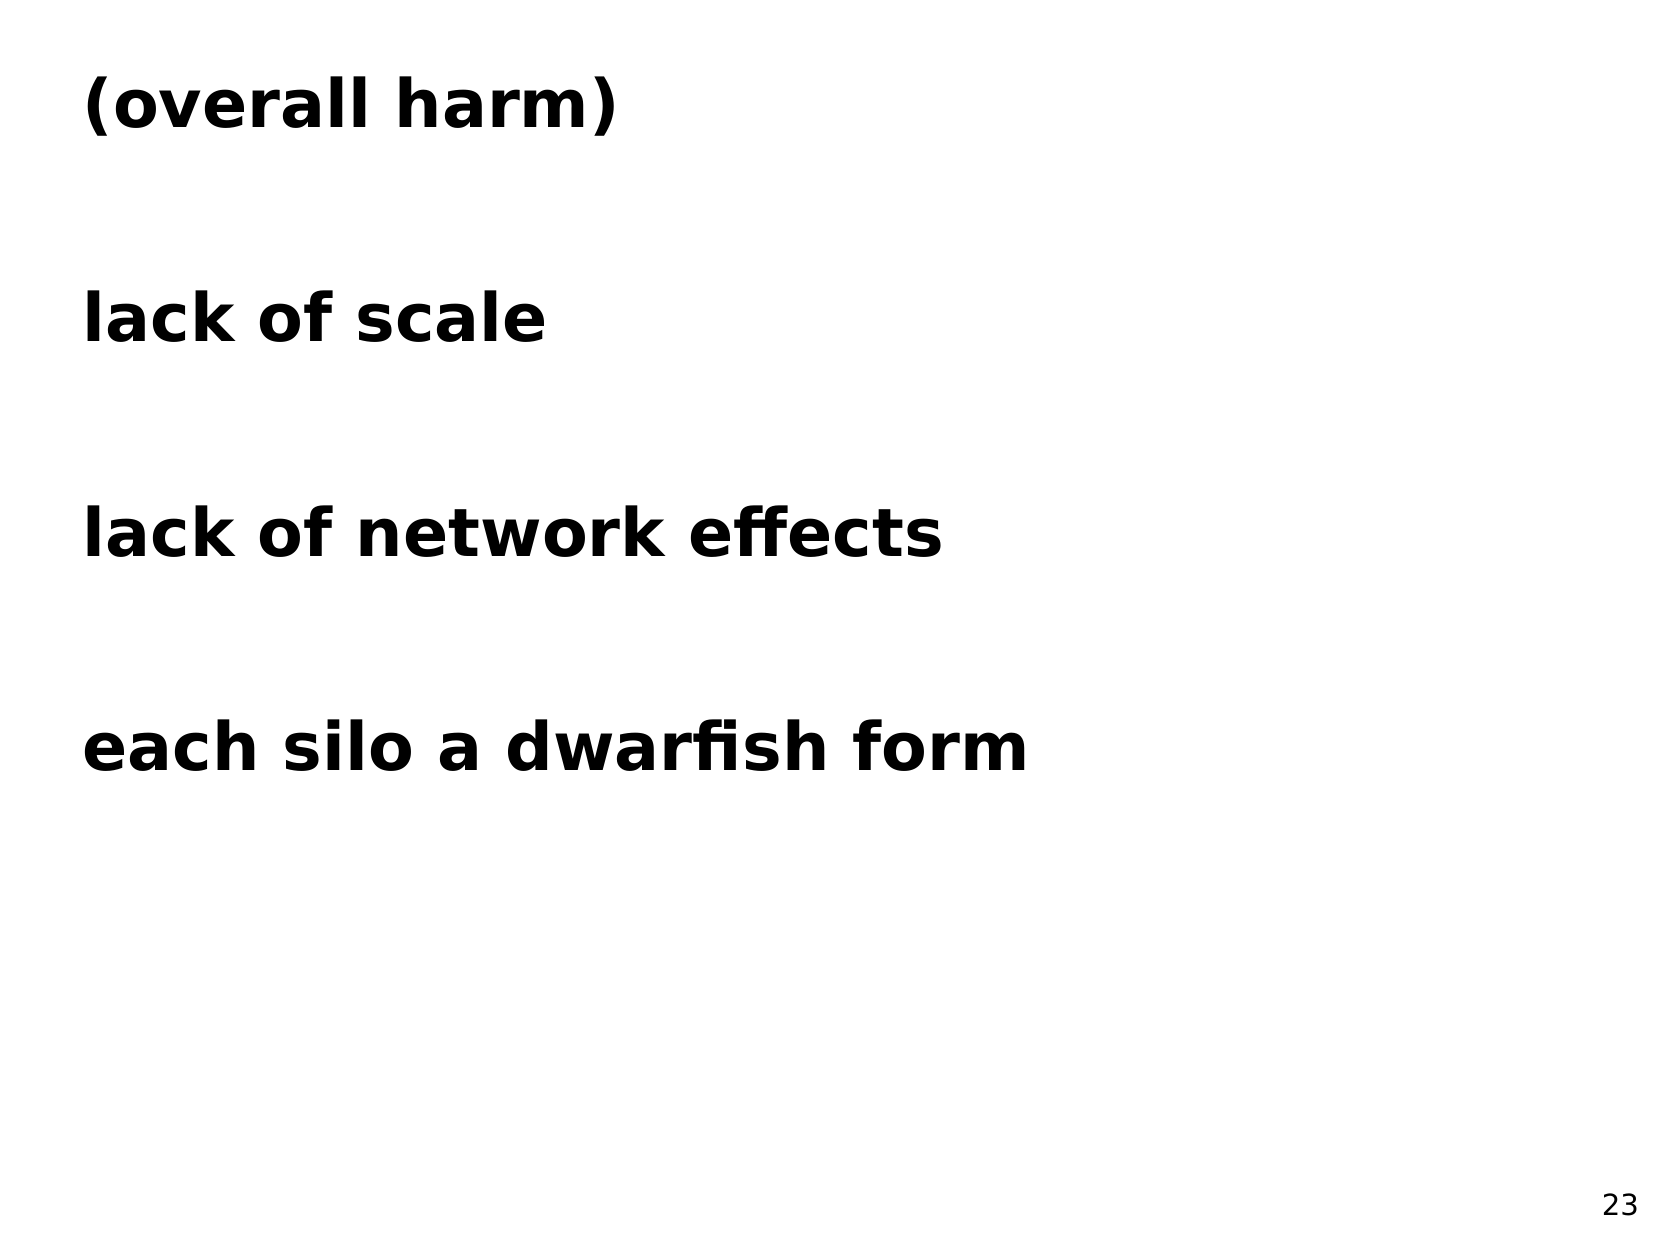

# (overall harm)
lack of scale
lack of network effects
each silo a dwarfish form